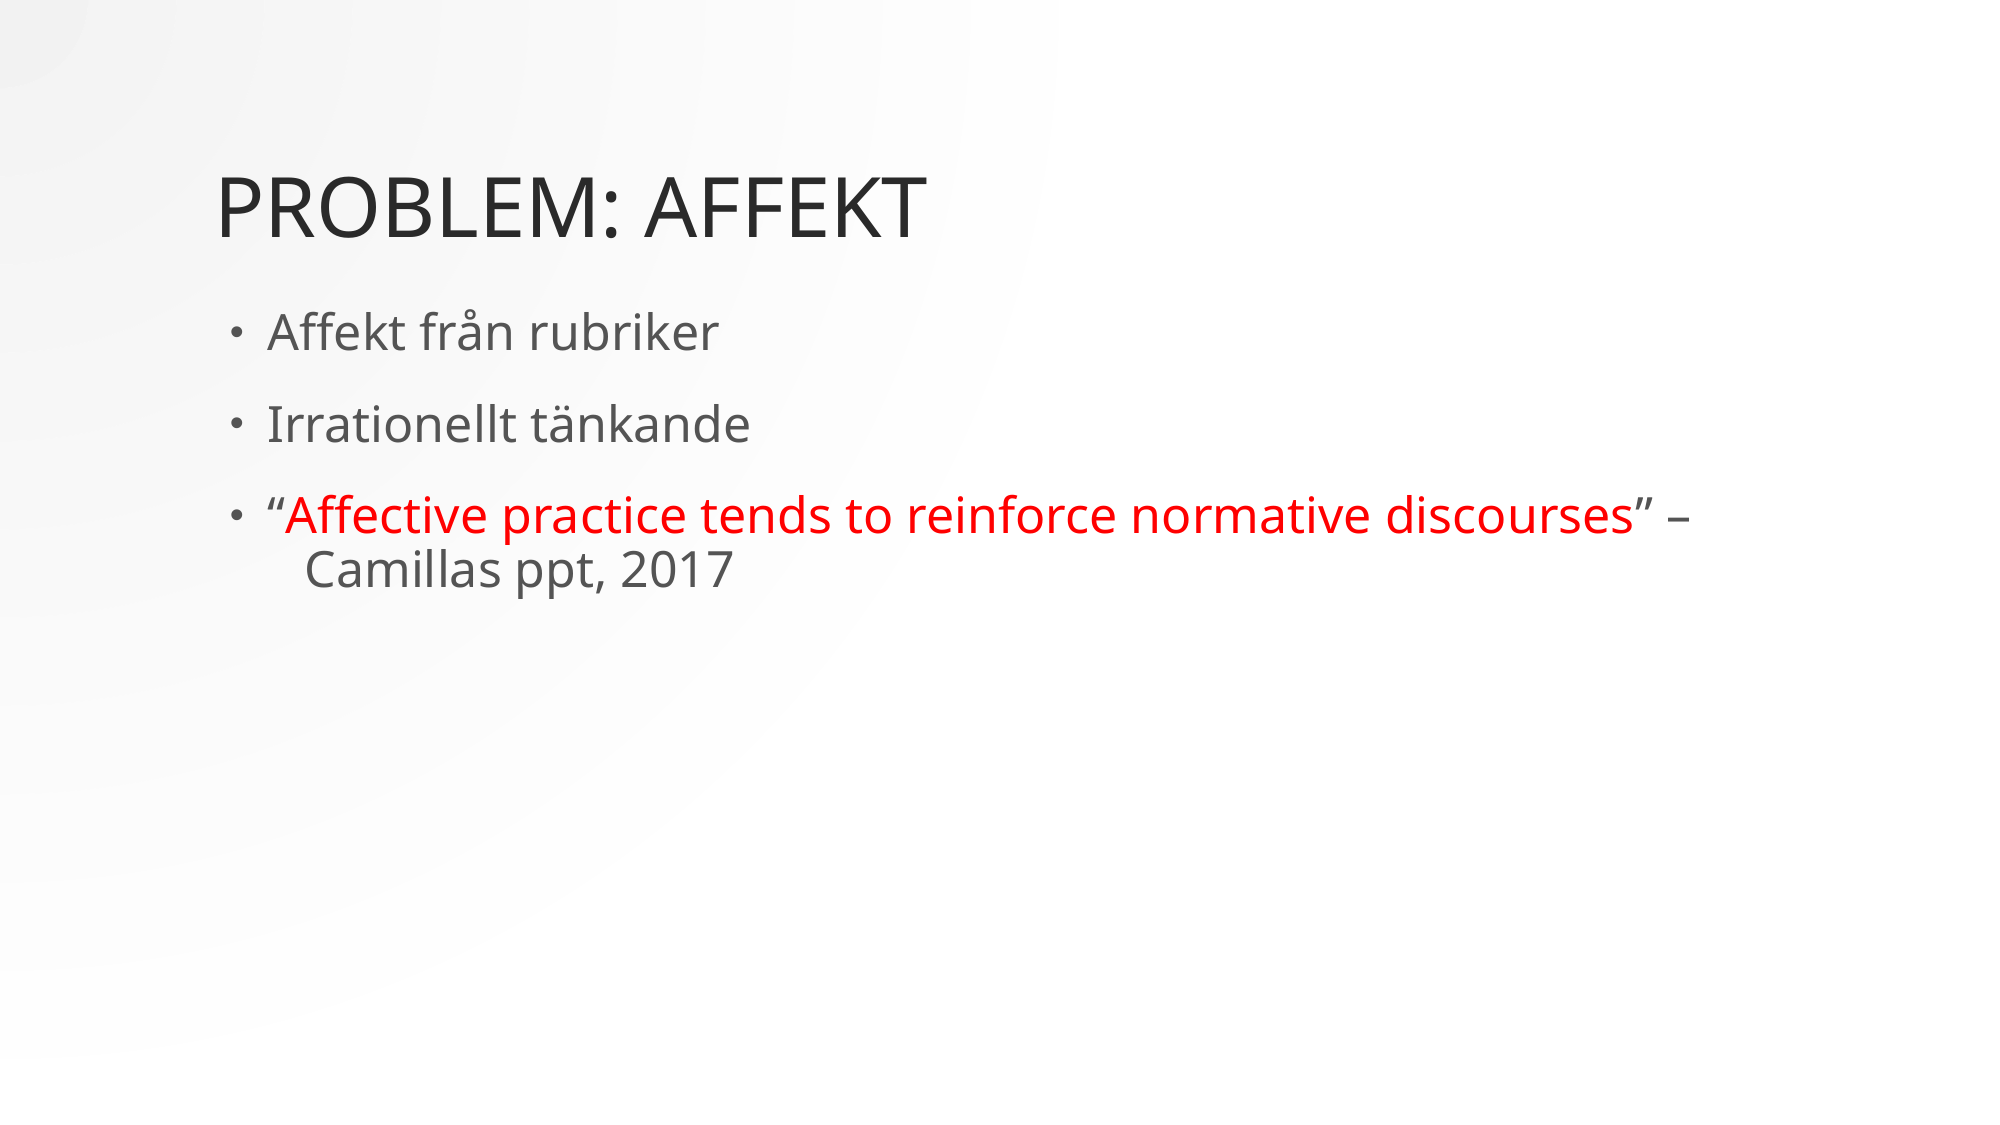

# Problem: affekt
Affekt från rubriker
Irrationellt tänkande
“Affective practice tends to reinforce normative discourses” – Camillas ppt, 2017